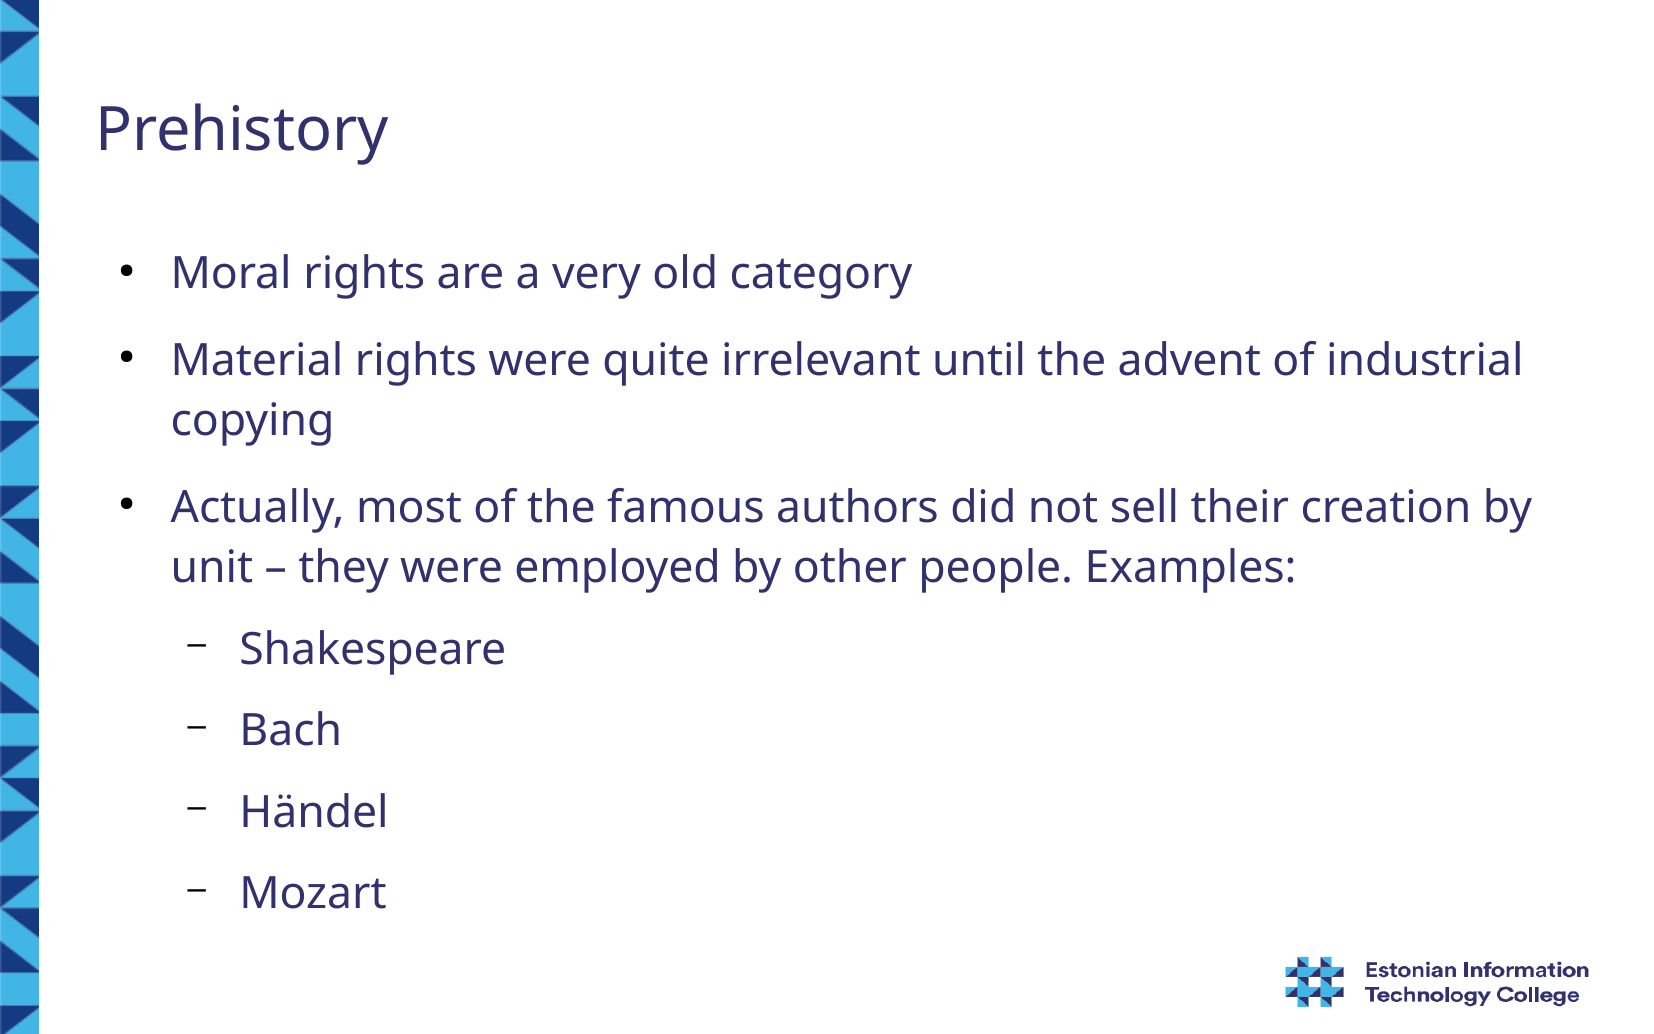

# Prehistory
Moral rights are a very old category
Material rights were quite irrelevant until the advent of industrial copying
Actually, most of the famous authors did not sell their creation by unit – they were employed by other people. Examples:
Shakespeare
Bach
Händel
Mozart